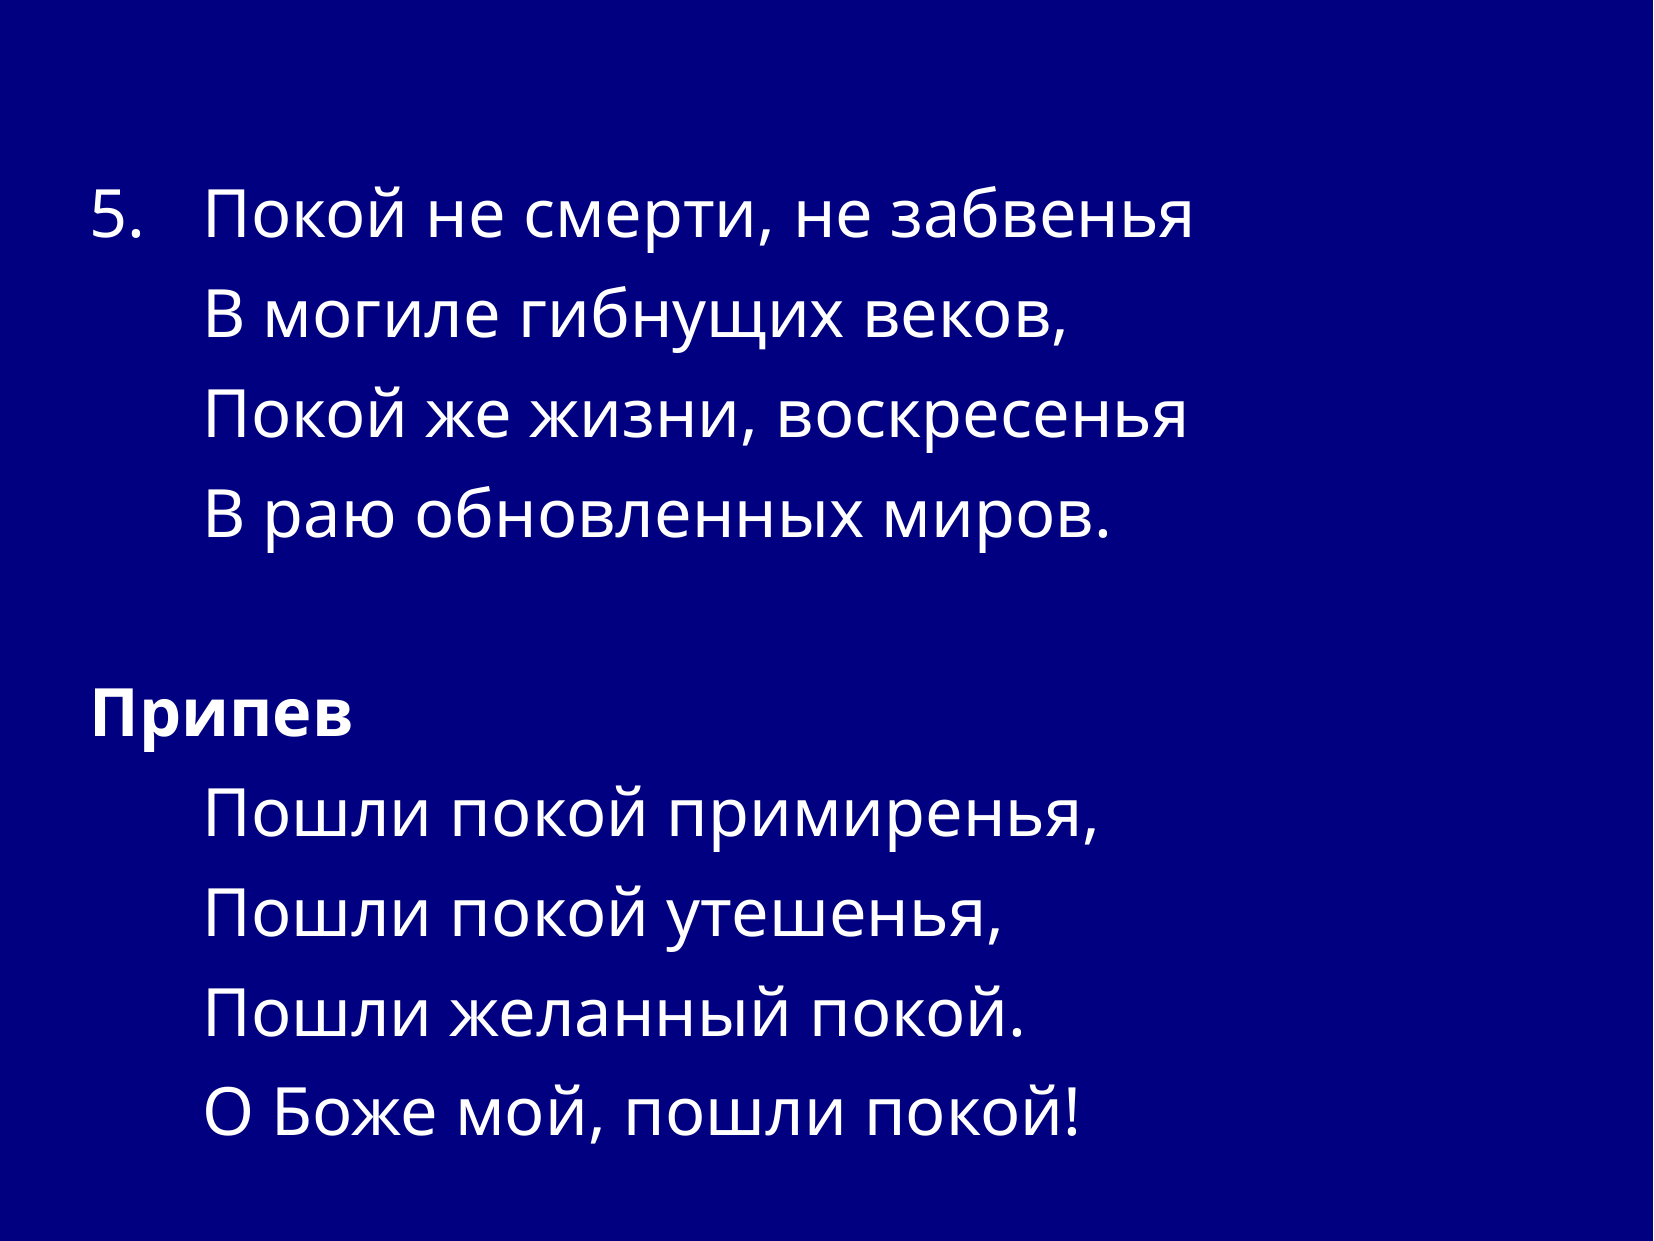

5.	Покой не смерти, не забвенья
	В могиле гибнущих веков,
	Покой же жизни, воскресенья
	В раю обновленных миров.
Припев
	Пошли покой примиренья,
	Пошли покой утешенья,
	Пошли желанный покой.
	О Боже мой, пошли покой!